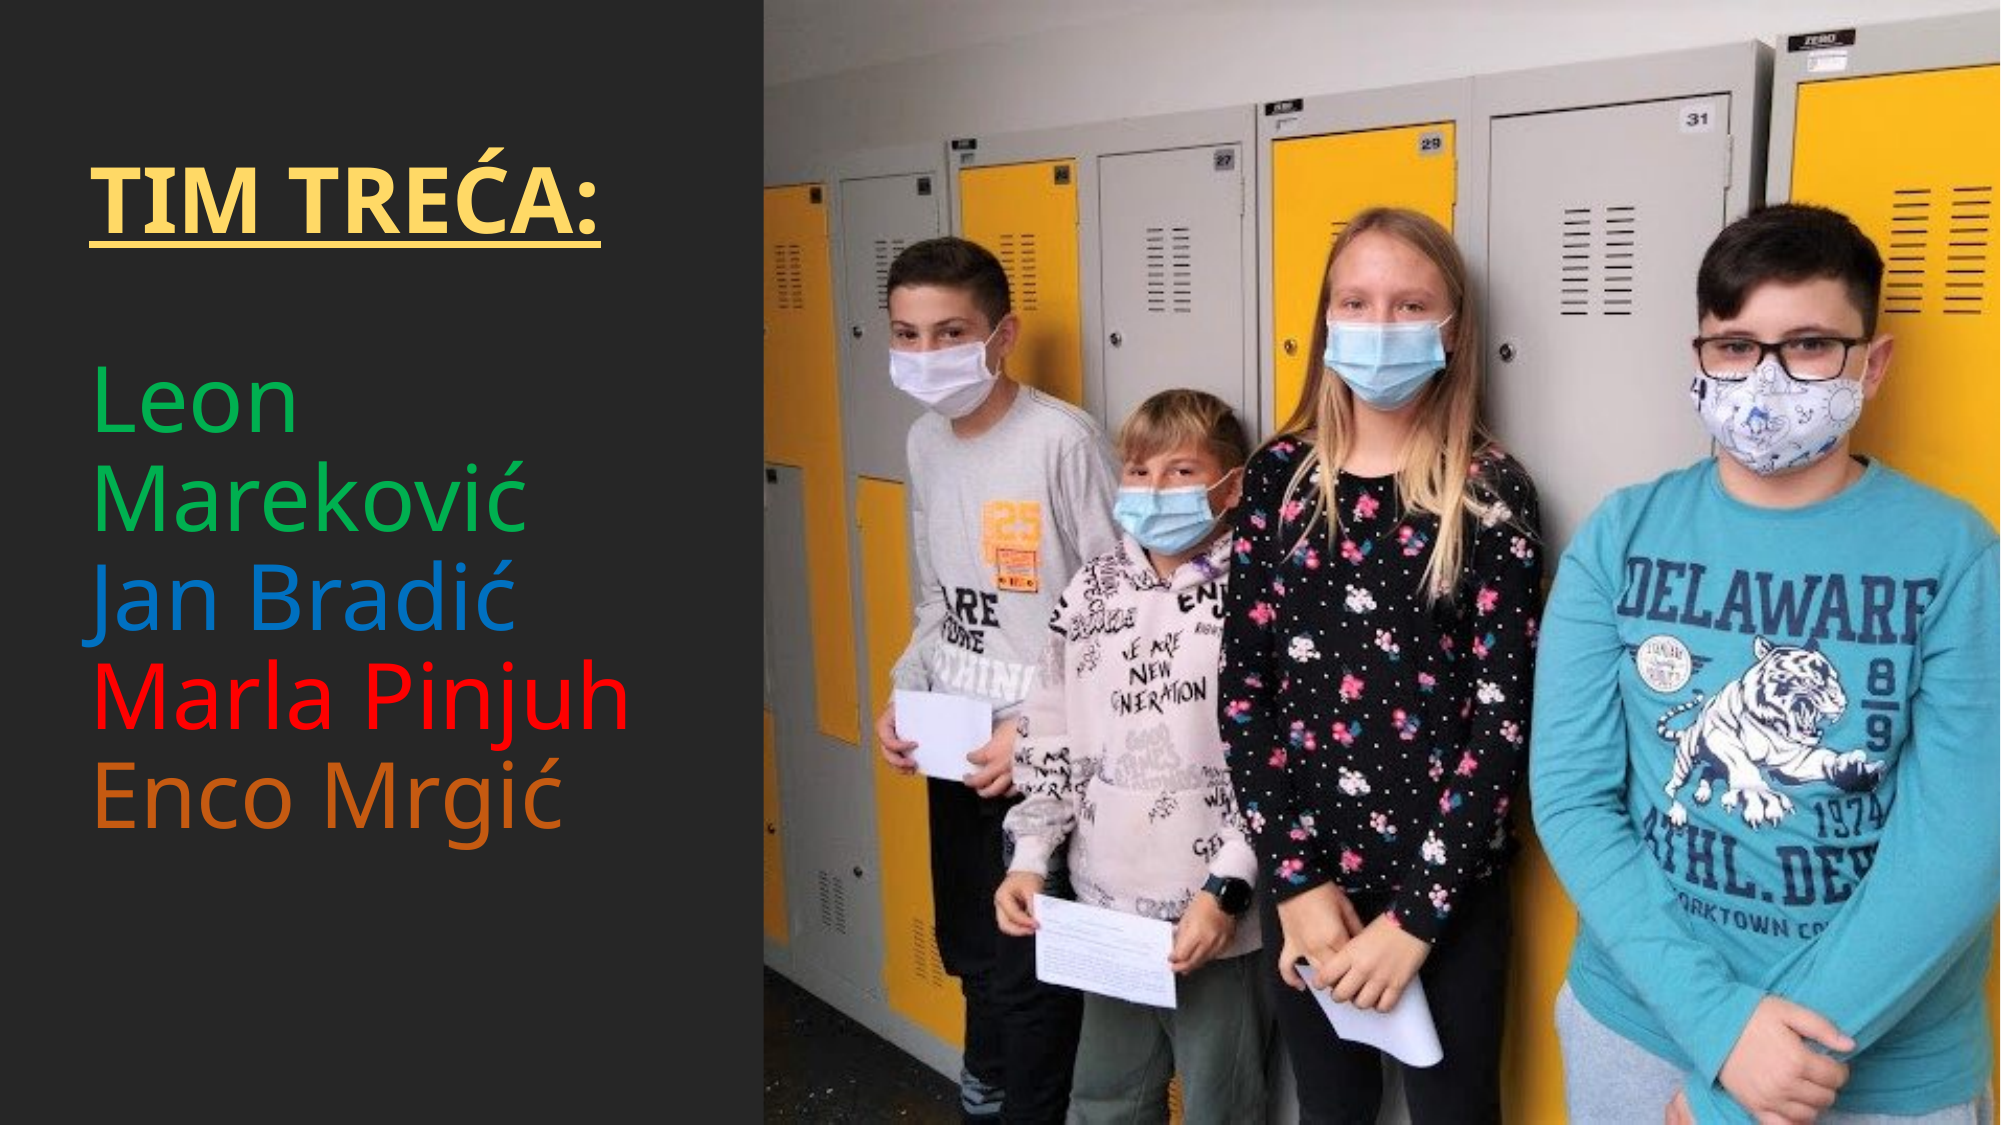

# TIM TREĆA: Leon Mareković Jan Bradić Marla Pinjuh Enco Mrgić